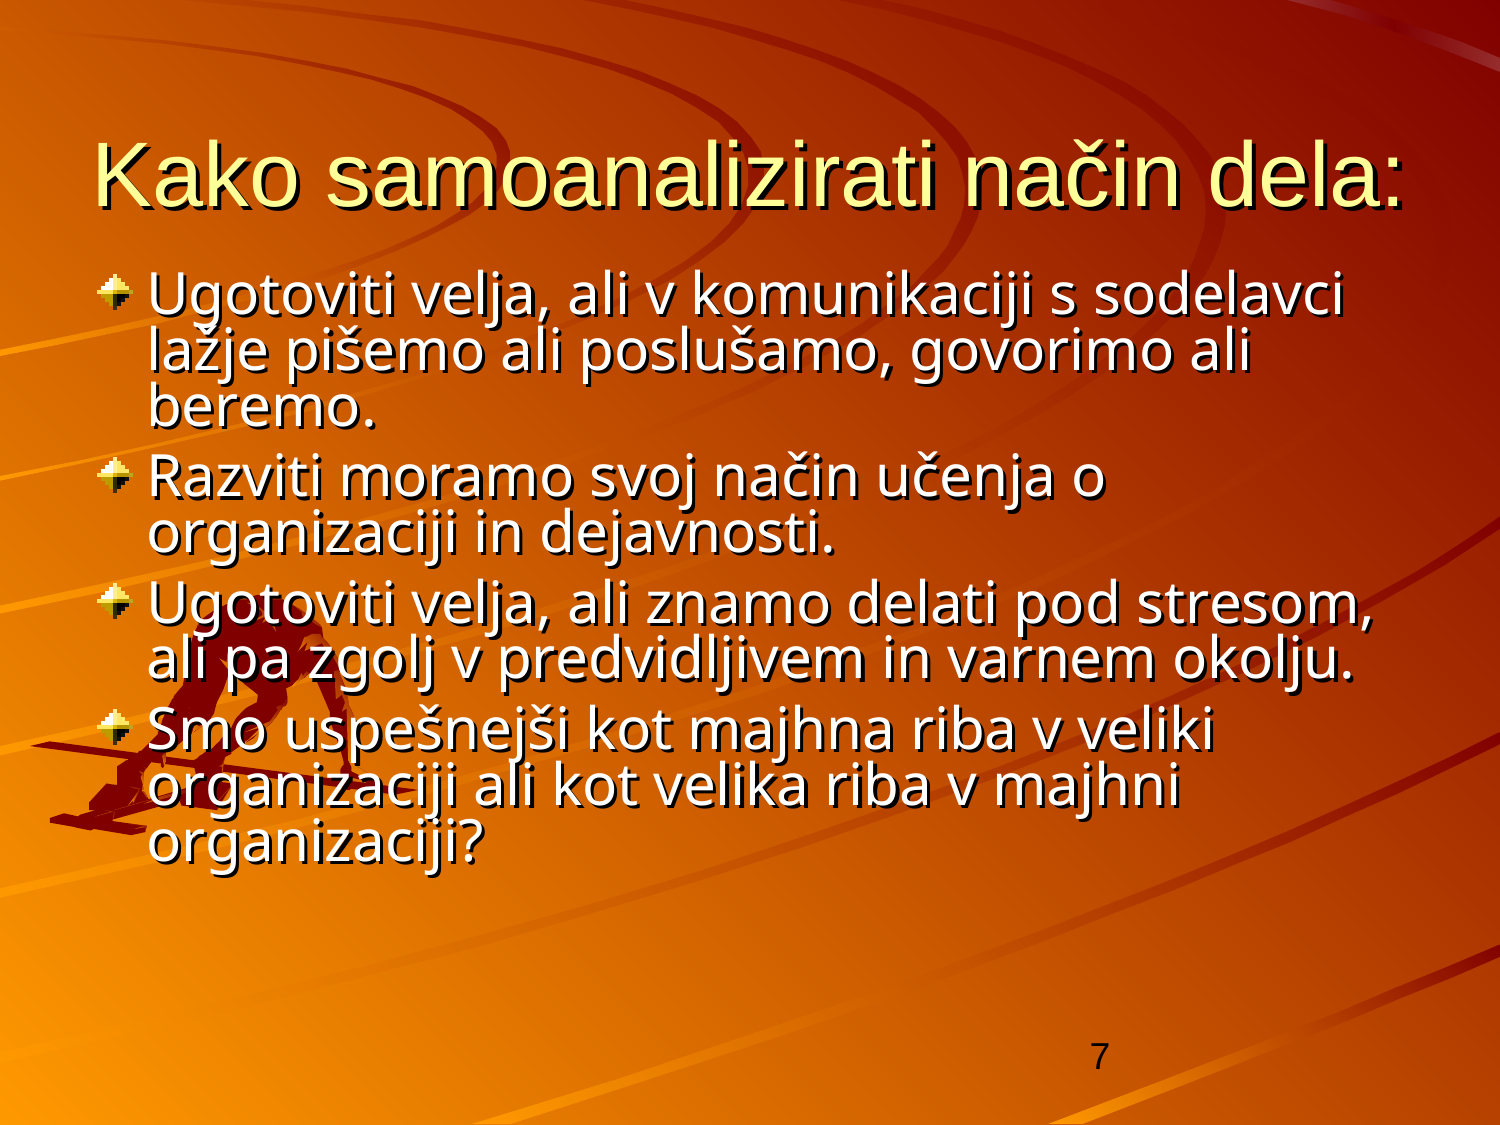

# Kako samoanalizirati način dela:
Ugotoviti velja, ali v komunikaciji s sodelavci lažje pišemo ali poslušamo, govorimo ali beremo.
Razviti moramo svoj način učenja o organizaciji in dejavnosti.
Ugotoviti velja, ali znamo delati pod stresom, ali pa zgolj v predvidljivem in varnem okolju.
Smo uspešnejši kot majhna riba v veliki organizaciji ali kot velika riba v majhni organizaciji?
7